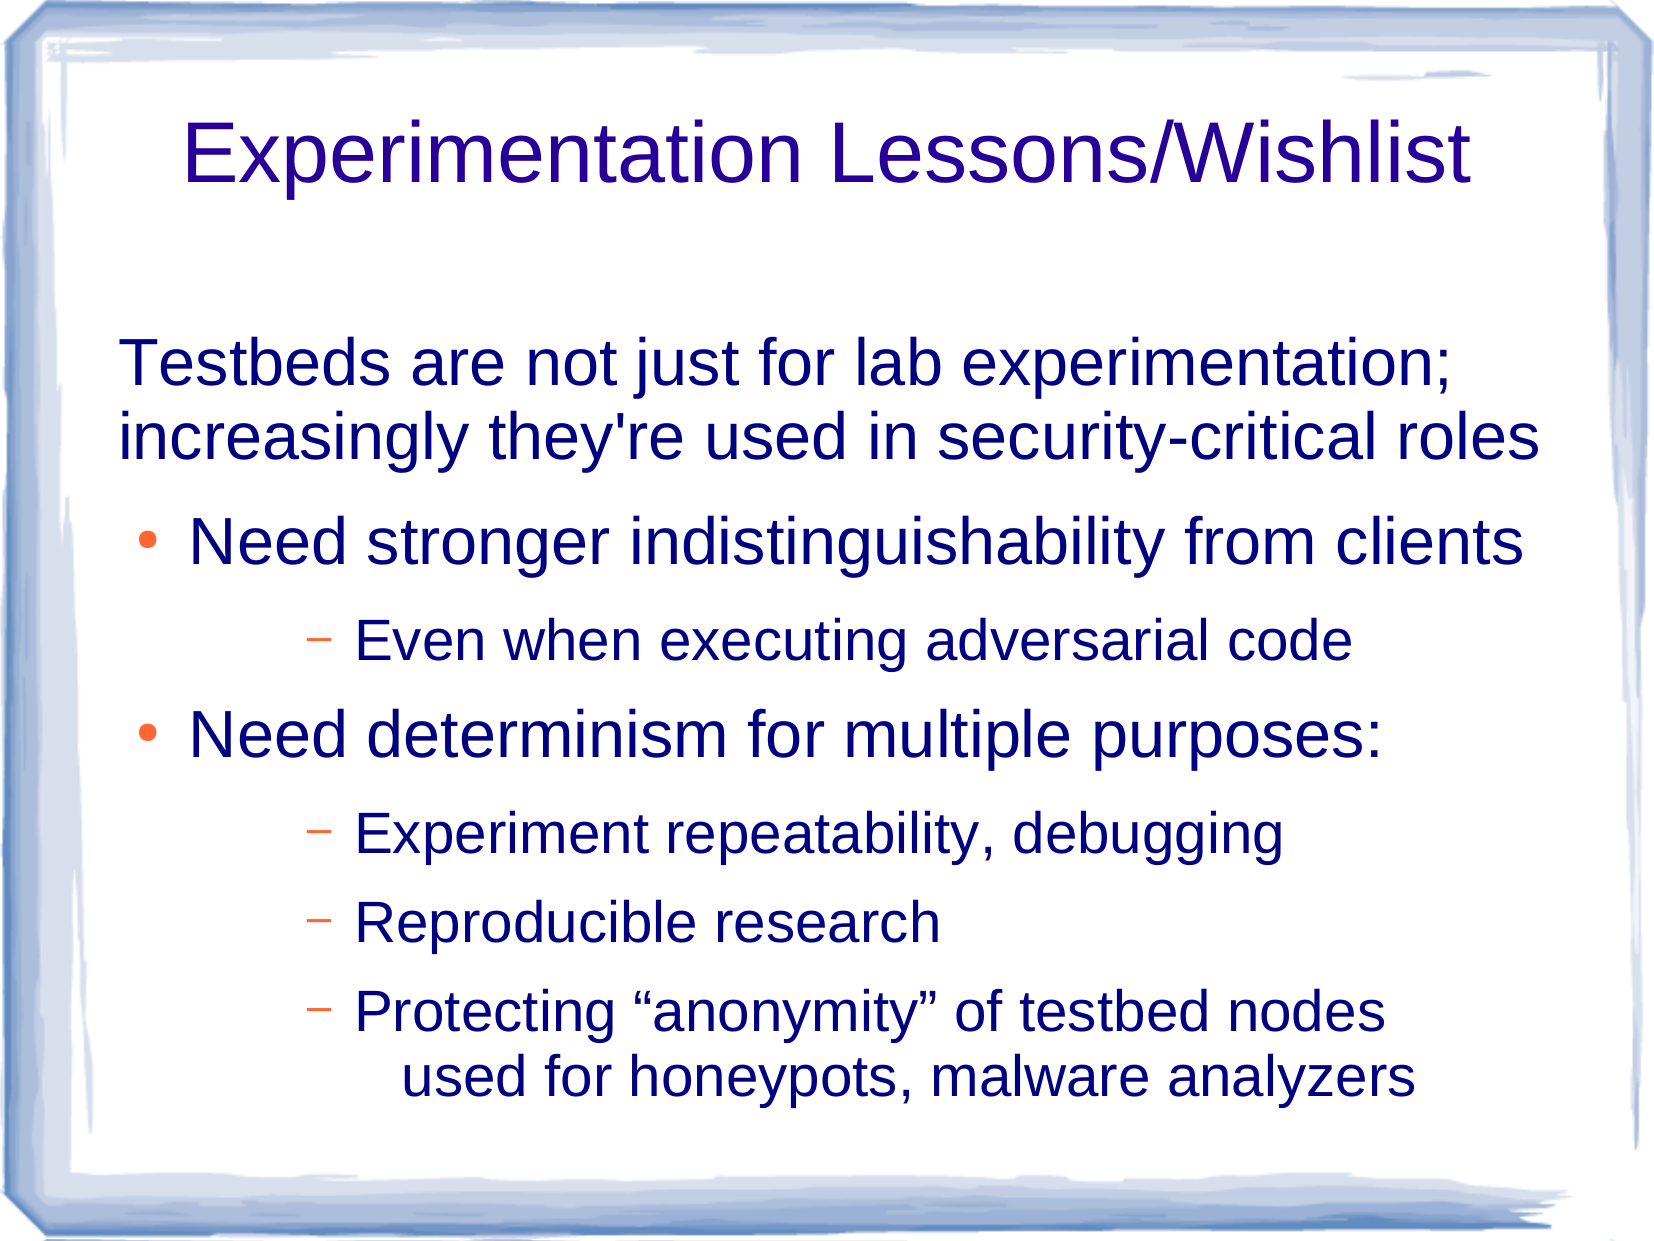

# Experimentation Lessons/Wishlist
Testbeds are not just for lab experimentation;
increasingly they're used in security-critical roles
Need stronger indistinguishability from clients
Even when executing adversarial code
Need determinism for multiple purposes:
Experiment repeatability, debugging
Reproducible research
Protecting “anonymity” of testbed nodes
used for honeypots, malware analyzers